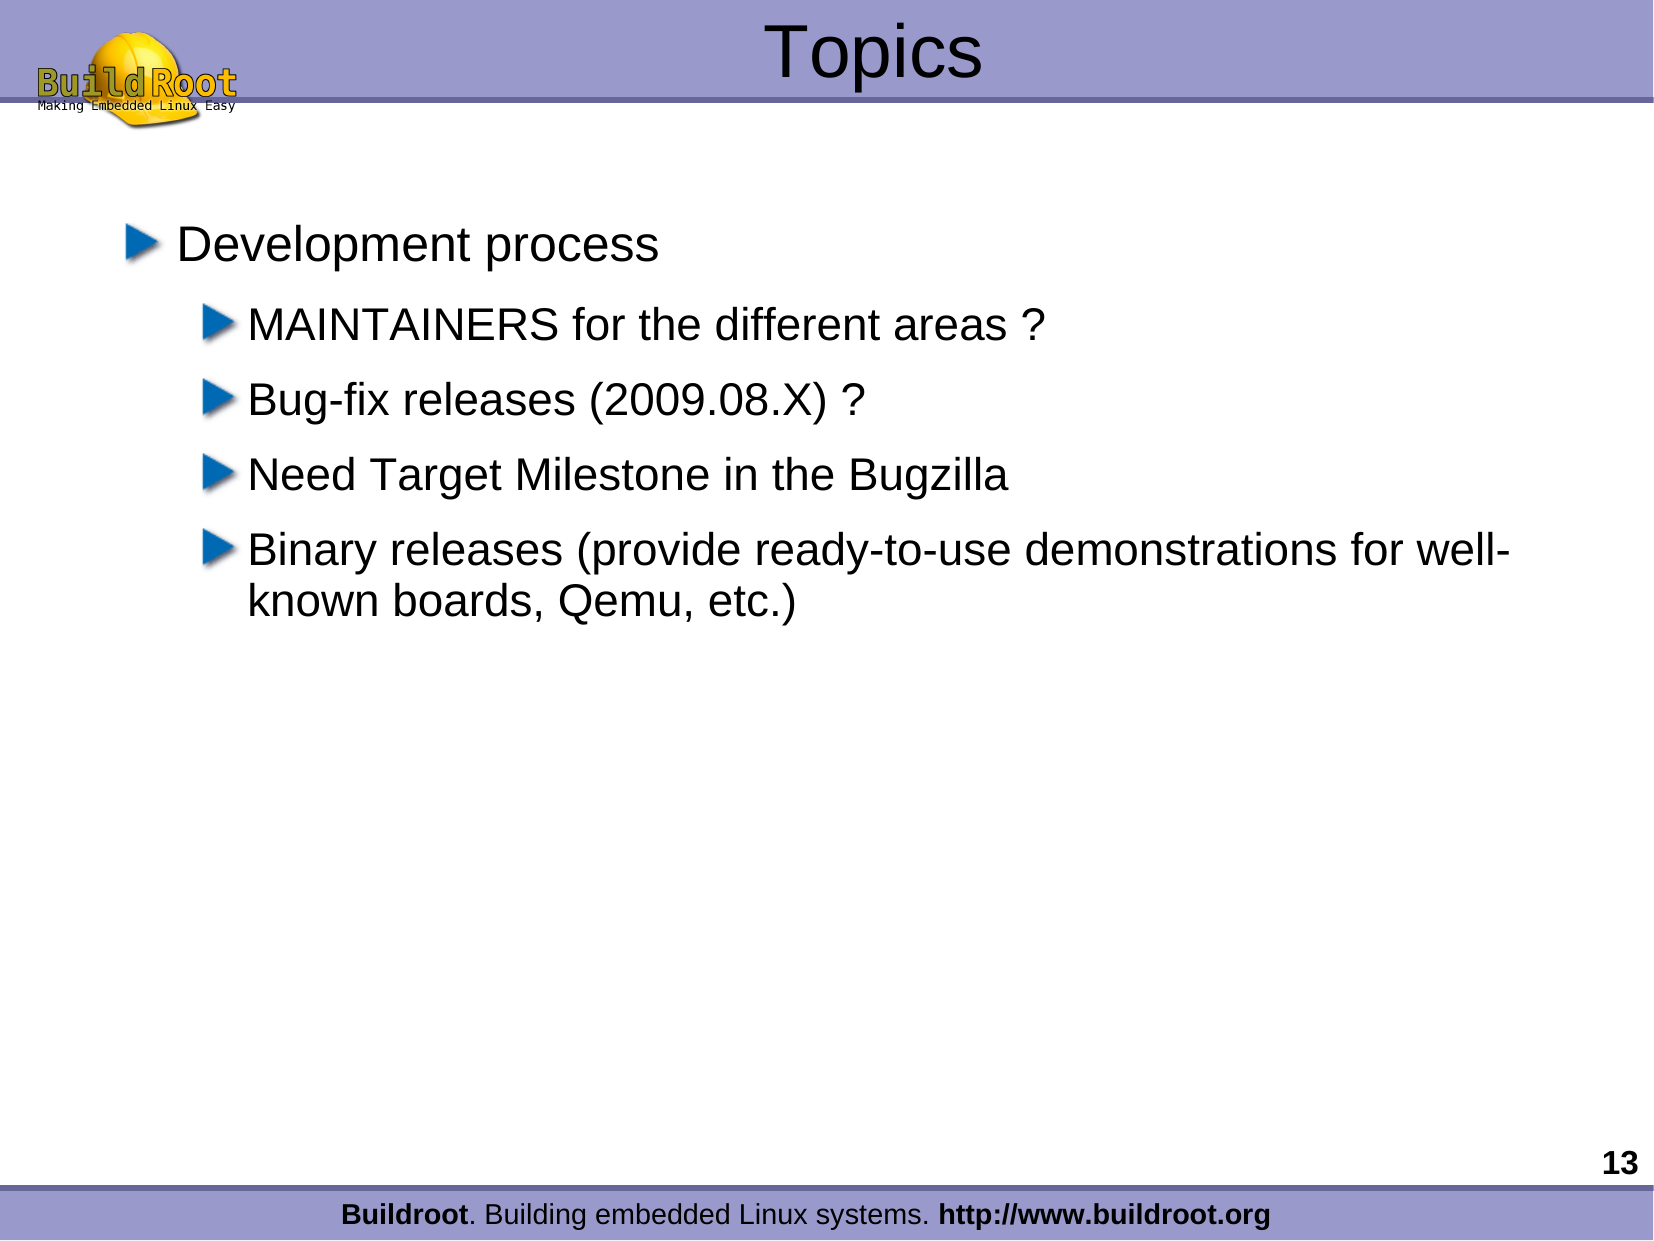

# Topics
Development process
MAINTAINERS for the different areas ?
Bug-fix releases (2009.08.X) ?
Need Target Milestone in the Bugzilla
Binary releases (provide ready-to-use demonstrations for well-known boards, Qemu, etc.)